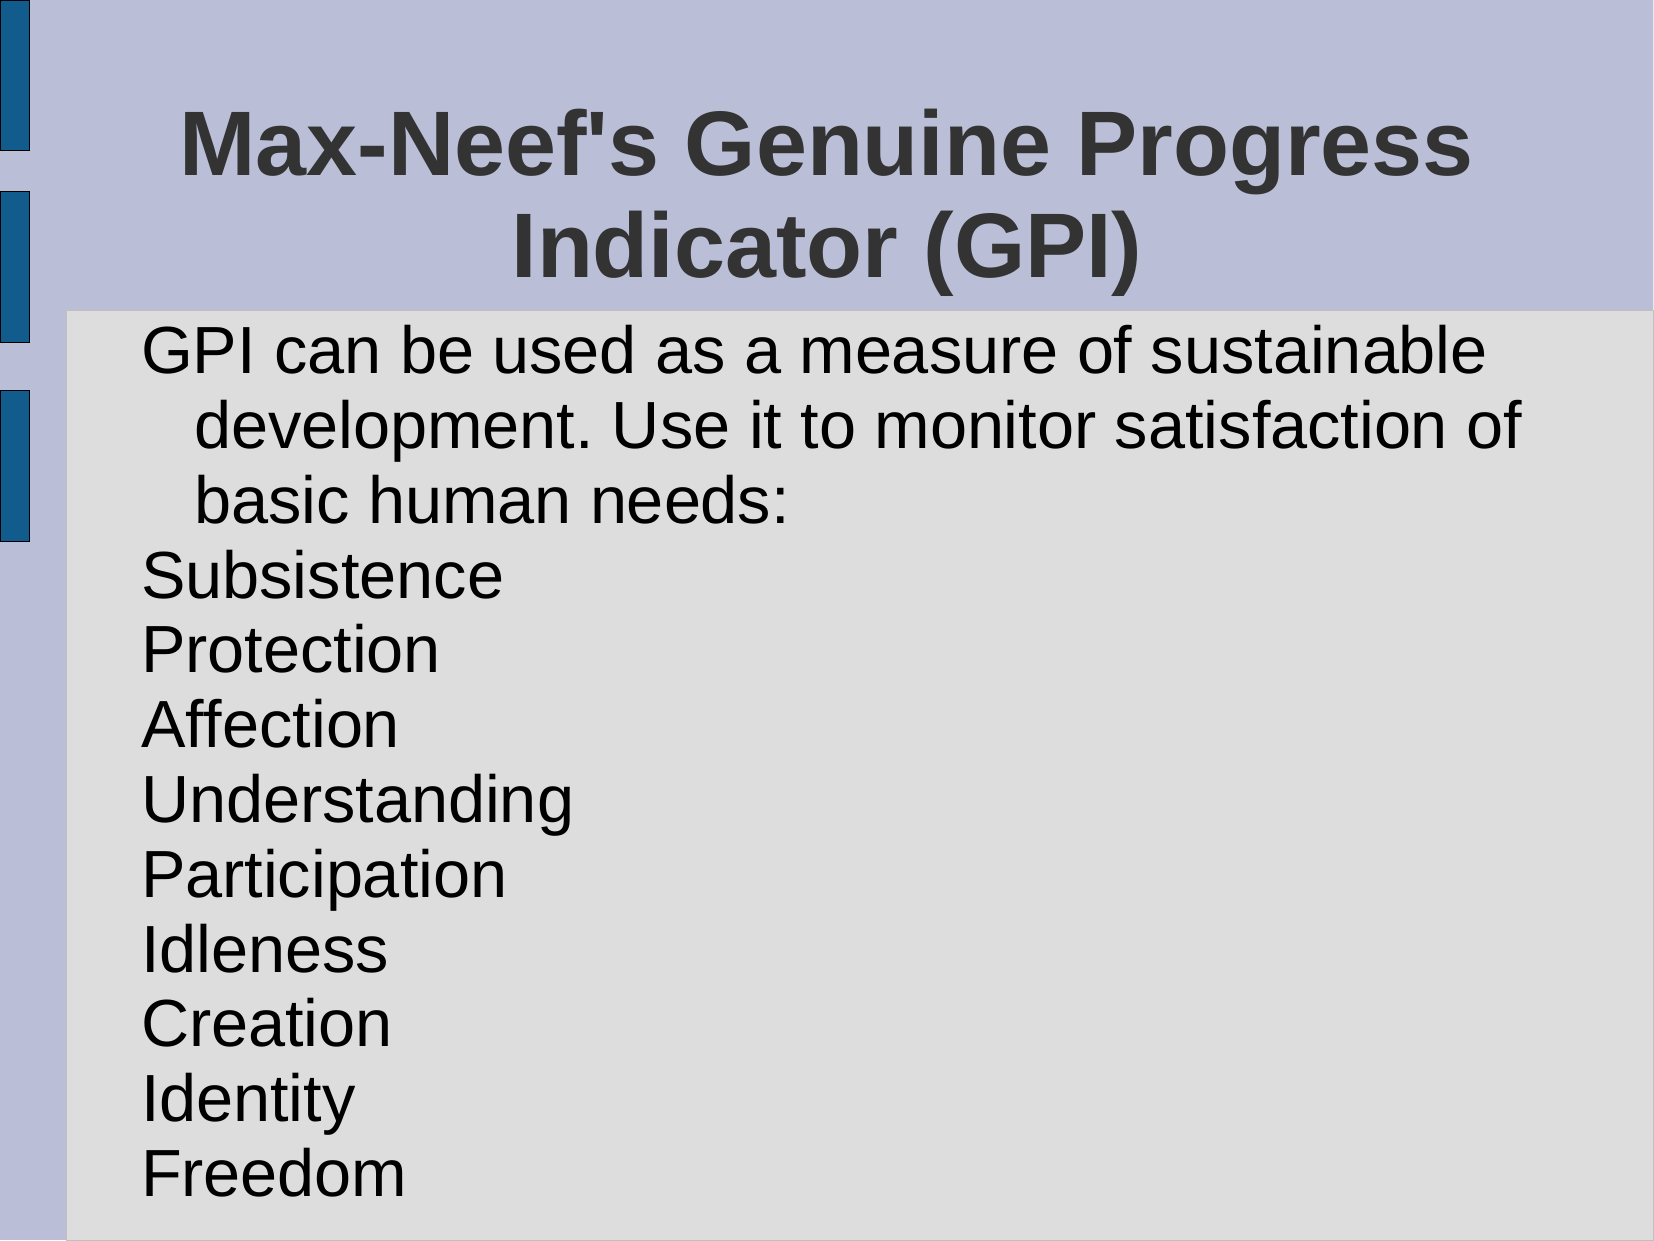

# Max-Neef's Genuine Progress Indicator (GPI)
GPI can be used as a measure of sustainable development. Use it to monitor satisfaction of basic human needs:
Subsistence
Protection
Affection
Understanding
Participation
Idleness
Creation
Identity
Freedom